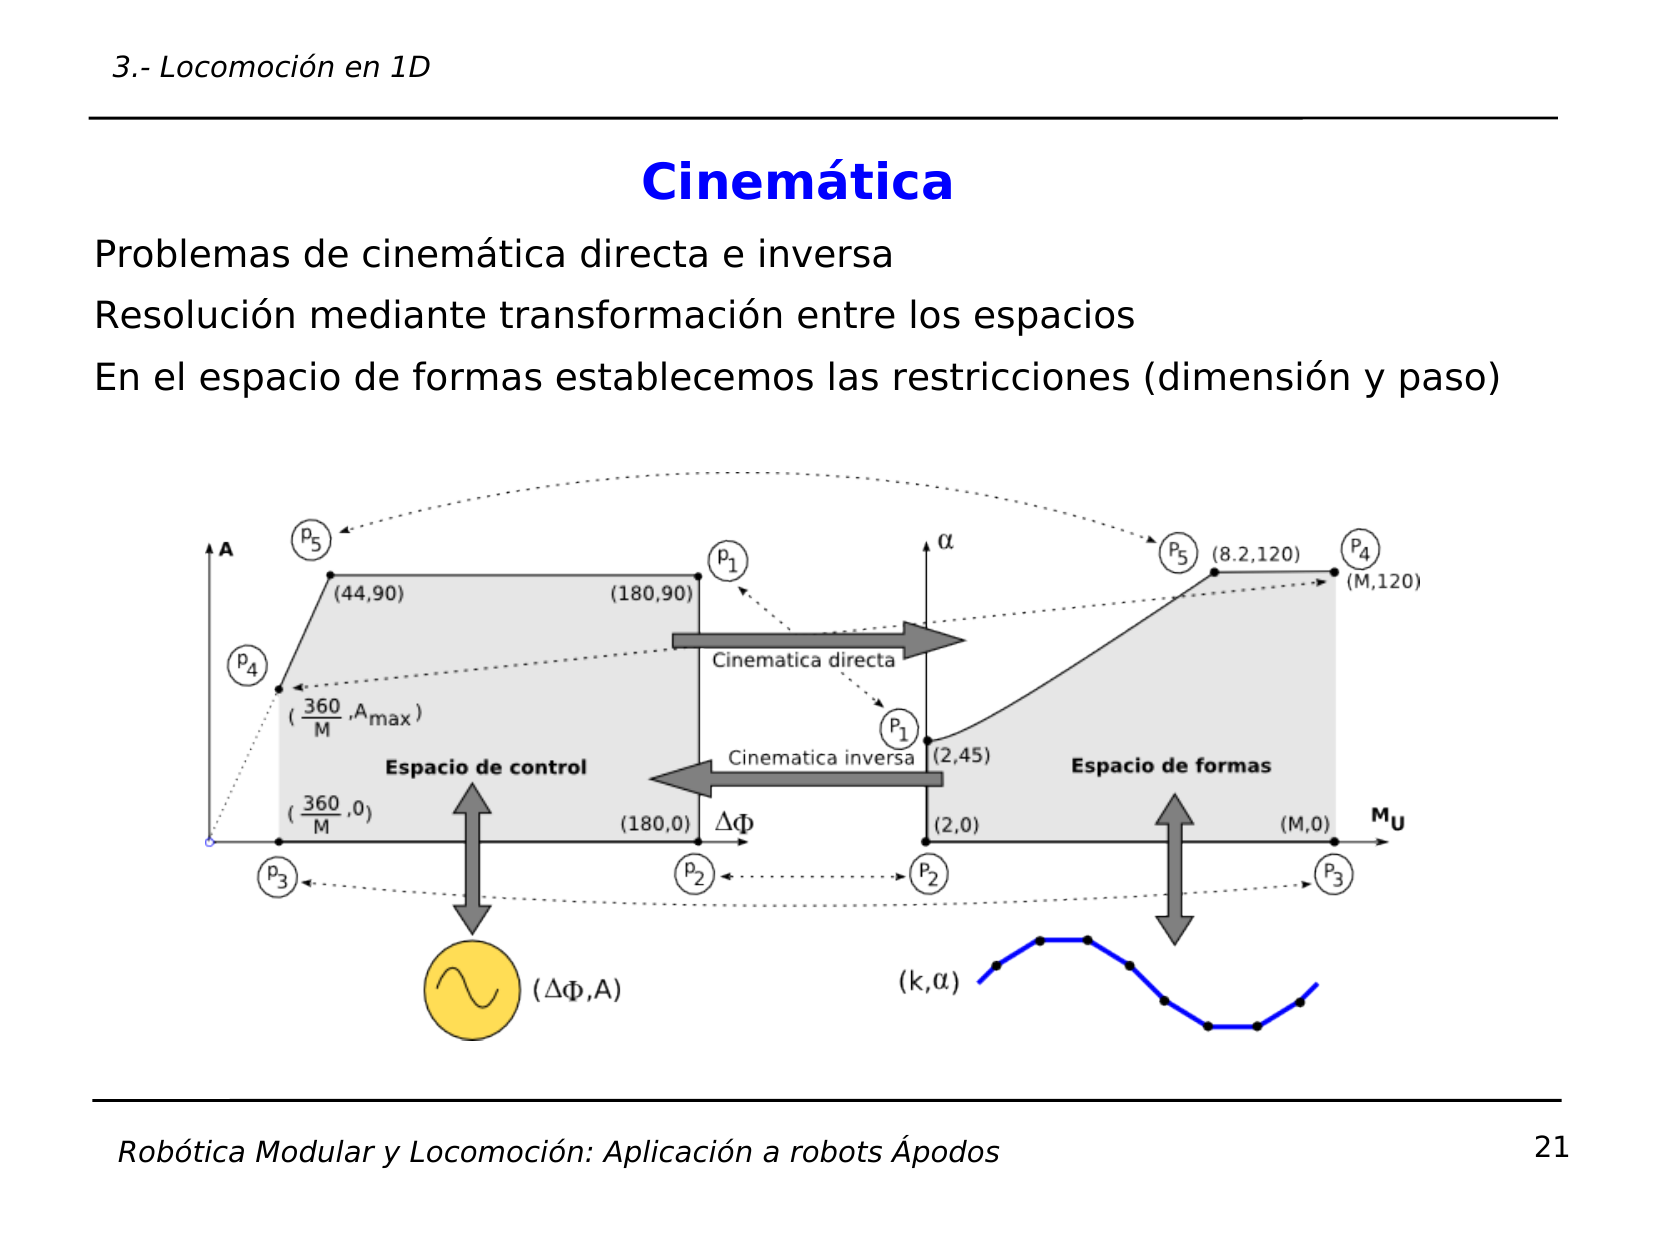

3.- Locomoción en 1D
Cinemática
 Problemas de cinemática directa e inversa
 Resolución mediante transformación entre los espacios
 En el espacio de formas establecemos las restricciones (dimensión y paso)
Robótica Modular y Locomoción: Aplicación a robots Ápodos
21